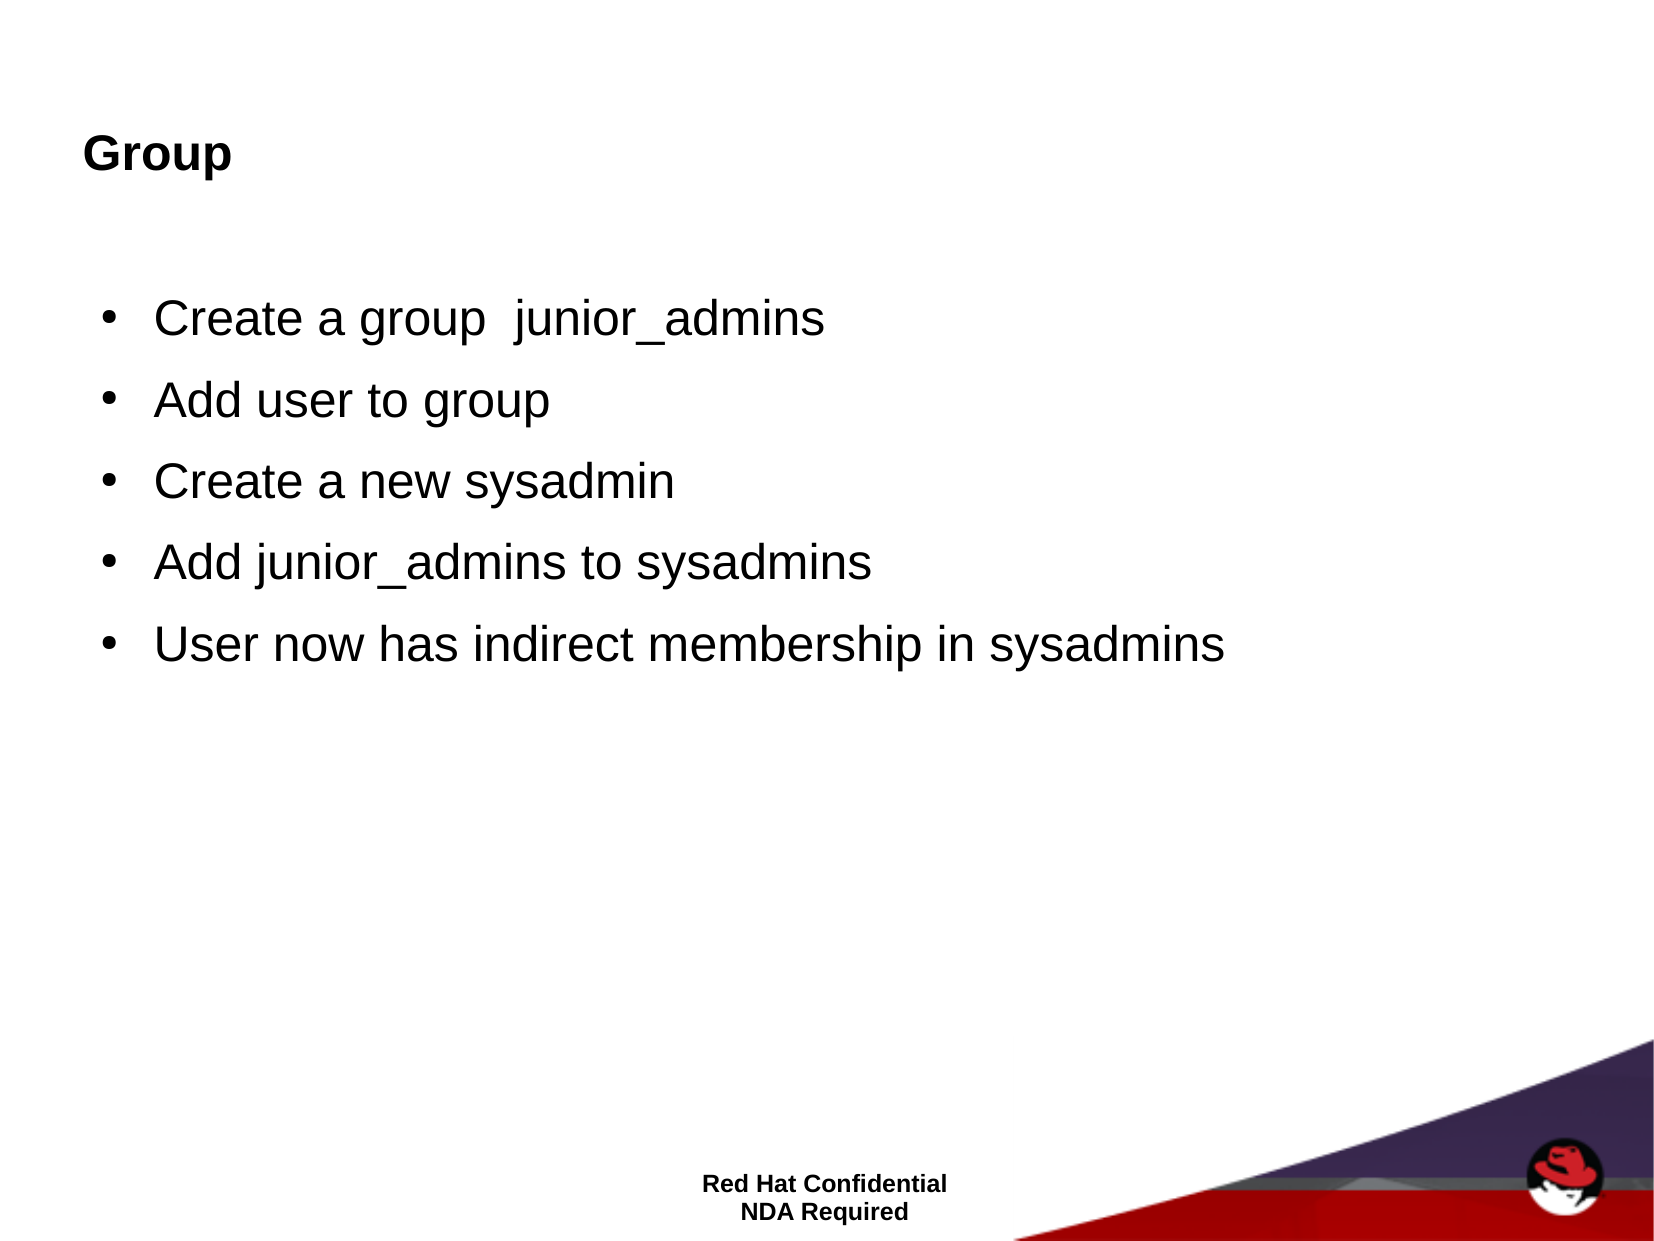

# Group
Create a group junior_admins
Add user to group
Create a new sysadmin
Add junior_admins to sysadmins
User now has indirect membership in sysadmins